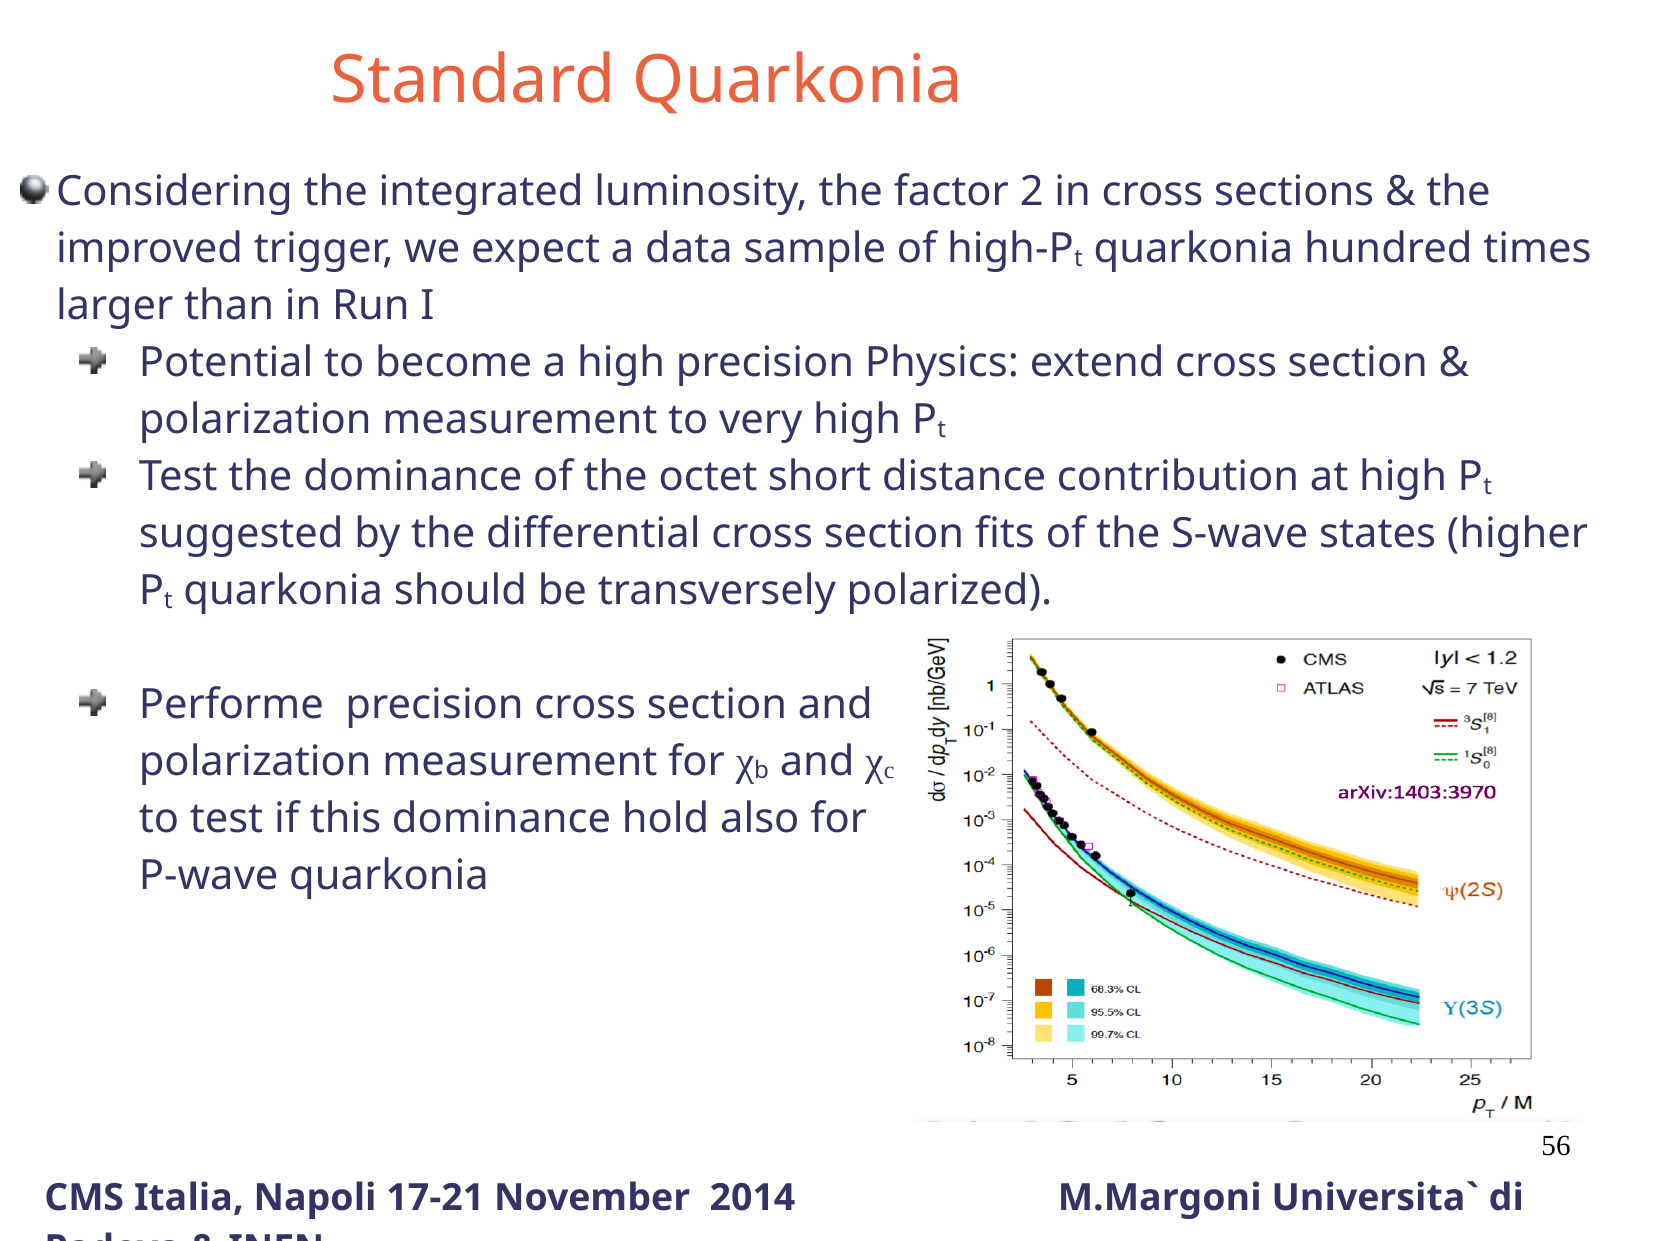

Standard Quarkonia
Considering the integrated luminosity, the factor 2 in cross sections & the improved trigger, we expect a data sample of high-Pt quarkonia hundred times larger than in Run I
Potential to become a high precision Physics: extend cross section & polarization measurement to very high Pt
Test the dominance of the octet short distance contribution at high Pt suggested by the differential cross section fits of the S-wave states (higher Pt quarkonia should be transversely polarized).
Performe precision cross section and
polarization measurement for χb and χc
to test if this dominance hold also for
P-wave quarkonia
56
CMS Italia, Napoli 17-21 November 2014 M.Margoni Universita` di Padova & INFN